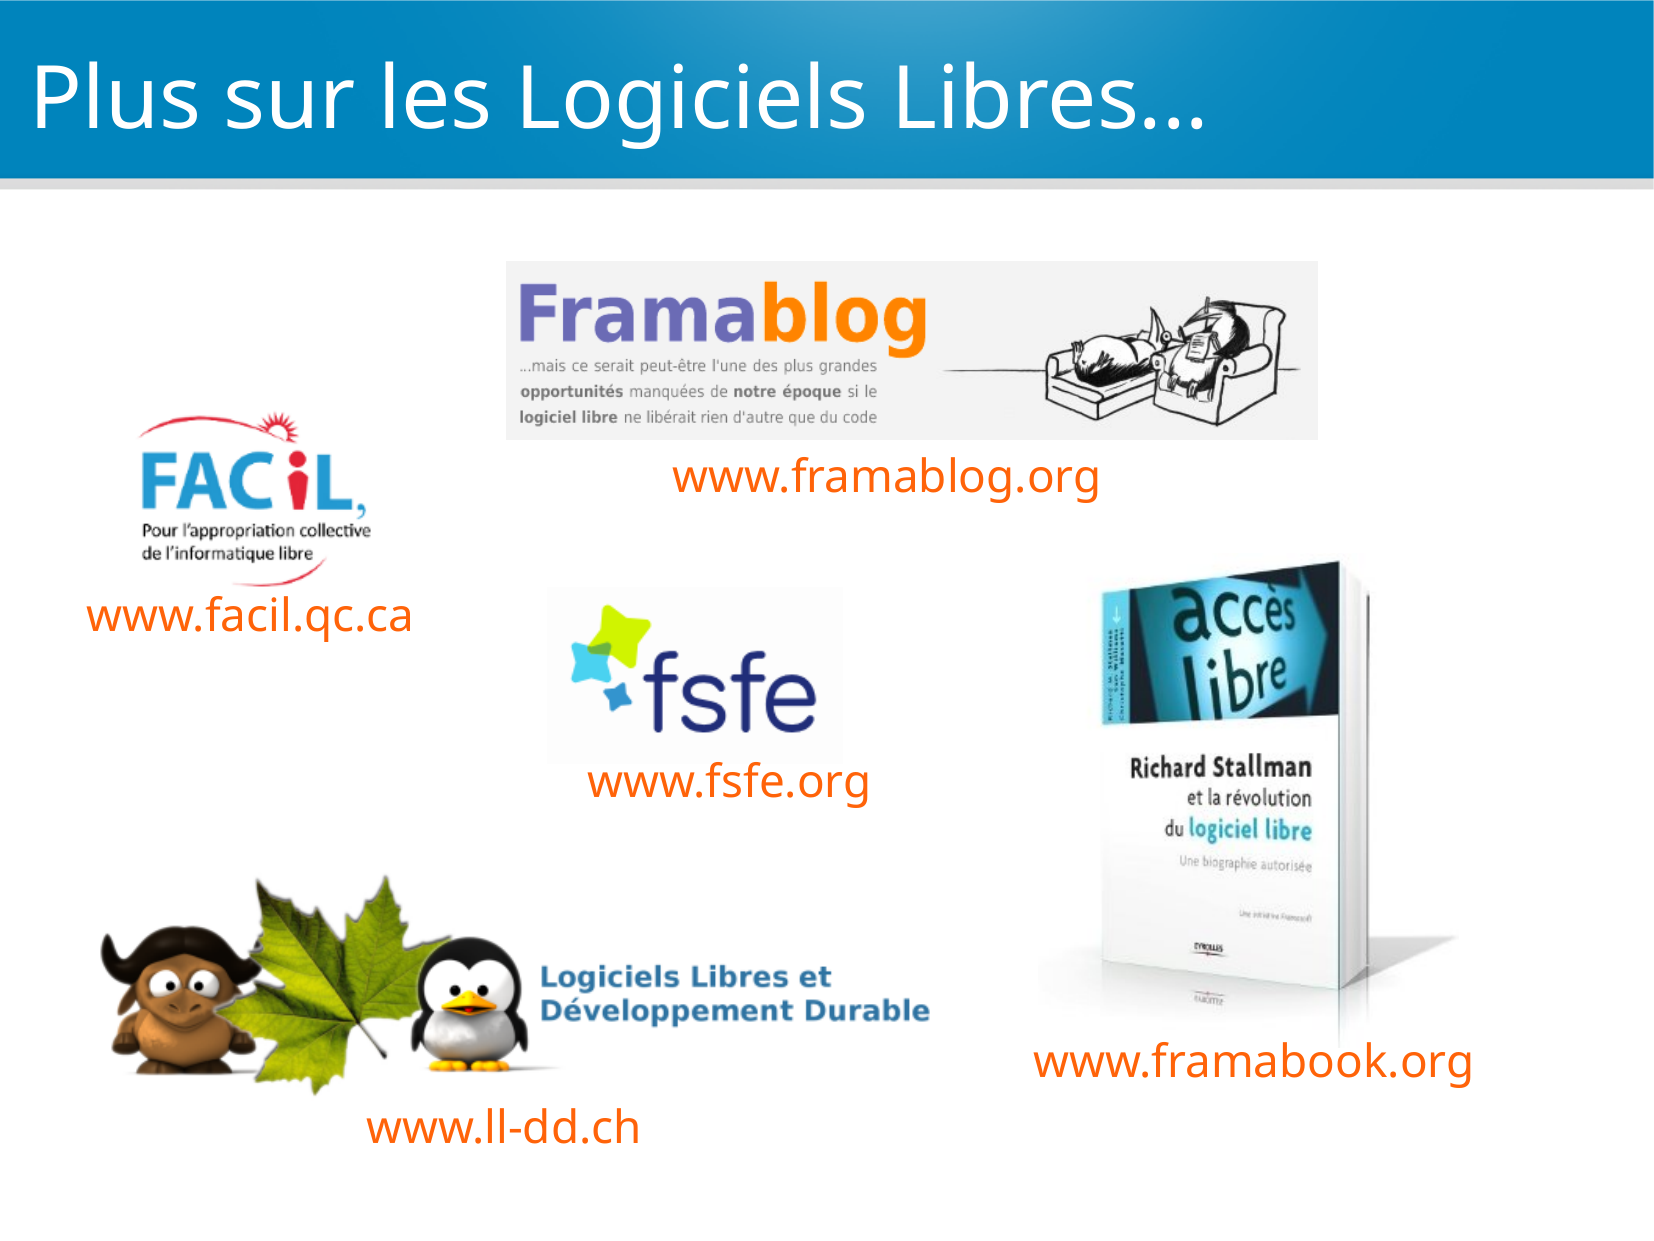

# Plus sur les Logiciels Libres...
www.framablog.org
www.facil.qc.ca
www.fsfe.org
www.framabook.org
www.ll-dd.ch